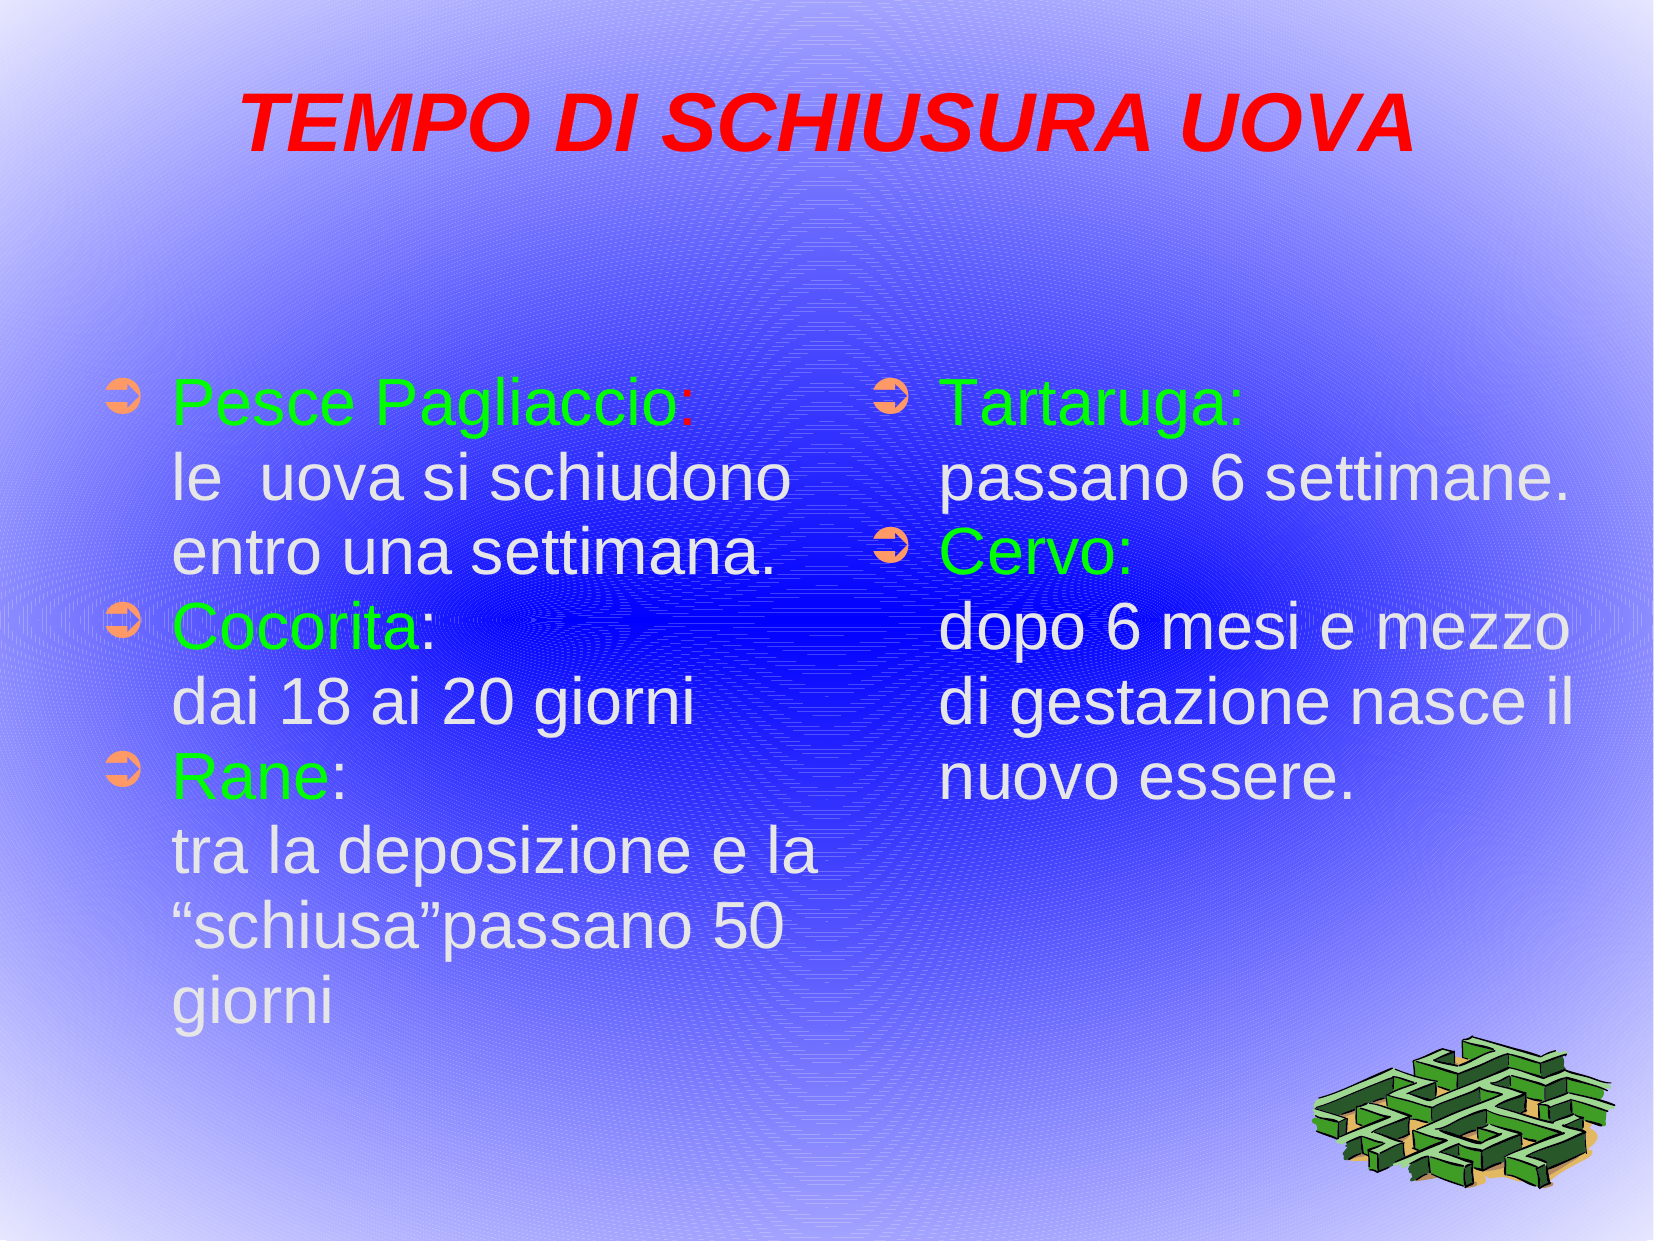

# TEMPO DI SCHIUSURA UOVA
Pesce Pagliaccio:
le uova si schiudono entro una settimana.
Cocorita:
dai 18 ai 20 giorni
Rane:
tra la deposizione e la “schiusa”passano 50 giorni
Tartaruga:
passano 6 settimane.
Cervo:
dopo 6 mesi e mezzo di gestazione nasce il nuovo essere.